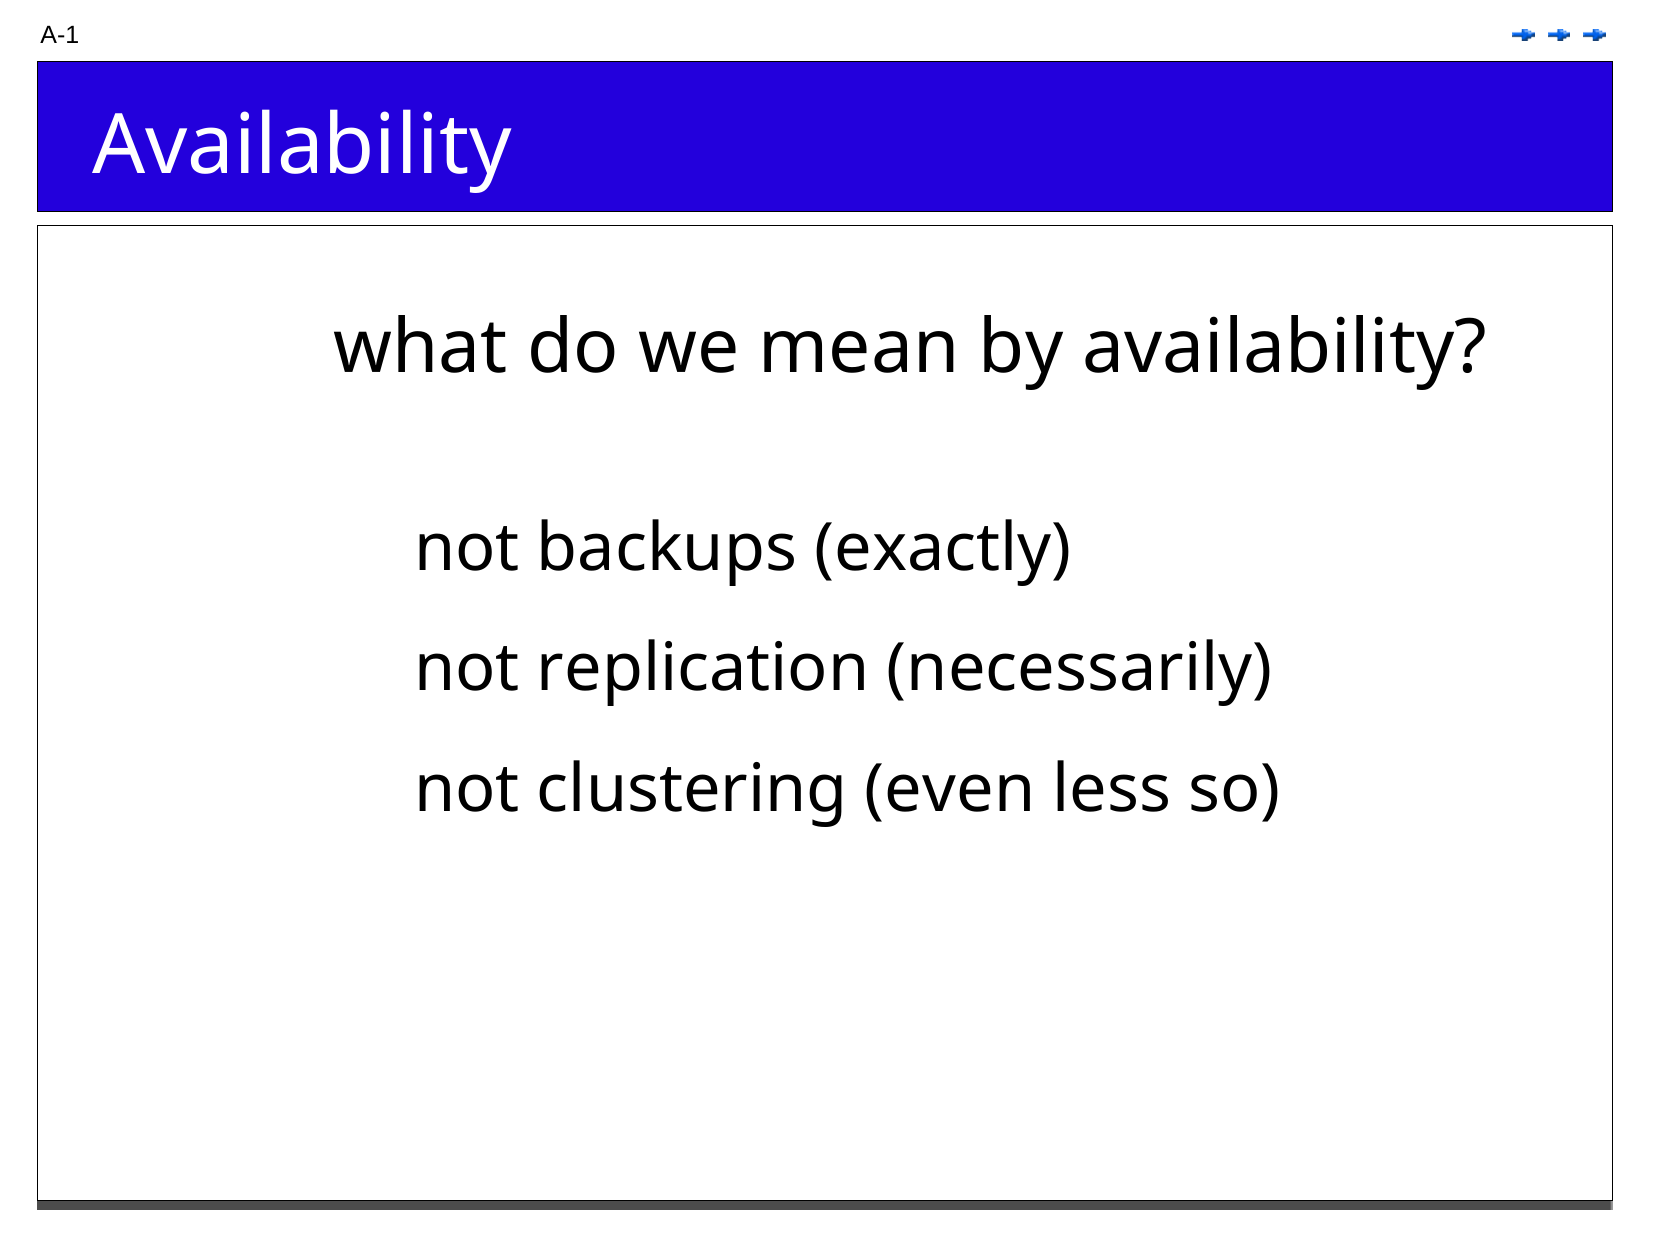

A-1
Availability
what do we mean by availability?
 not backups (exactly)
 not replication (necessarily)
 not clustering (even less so)